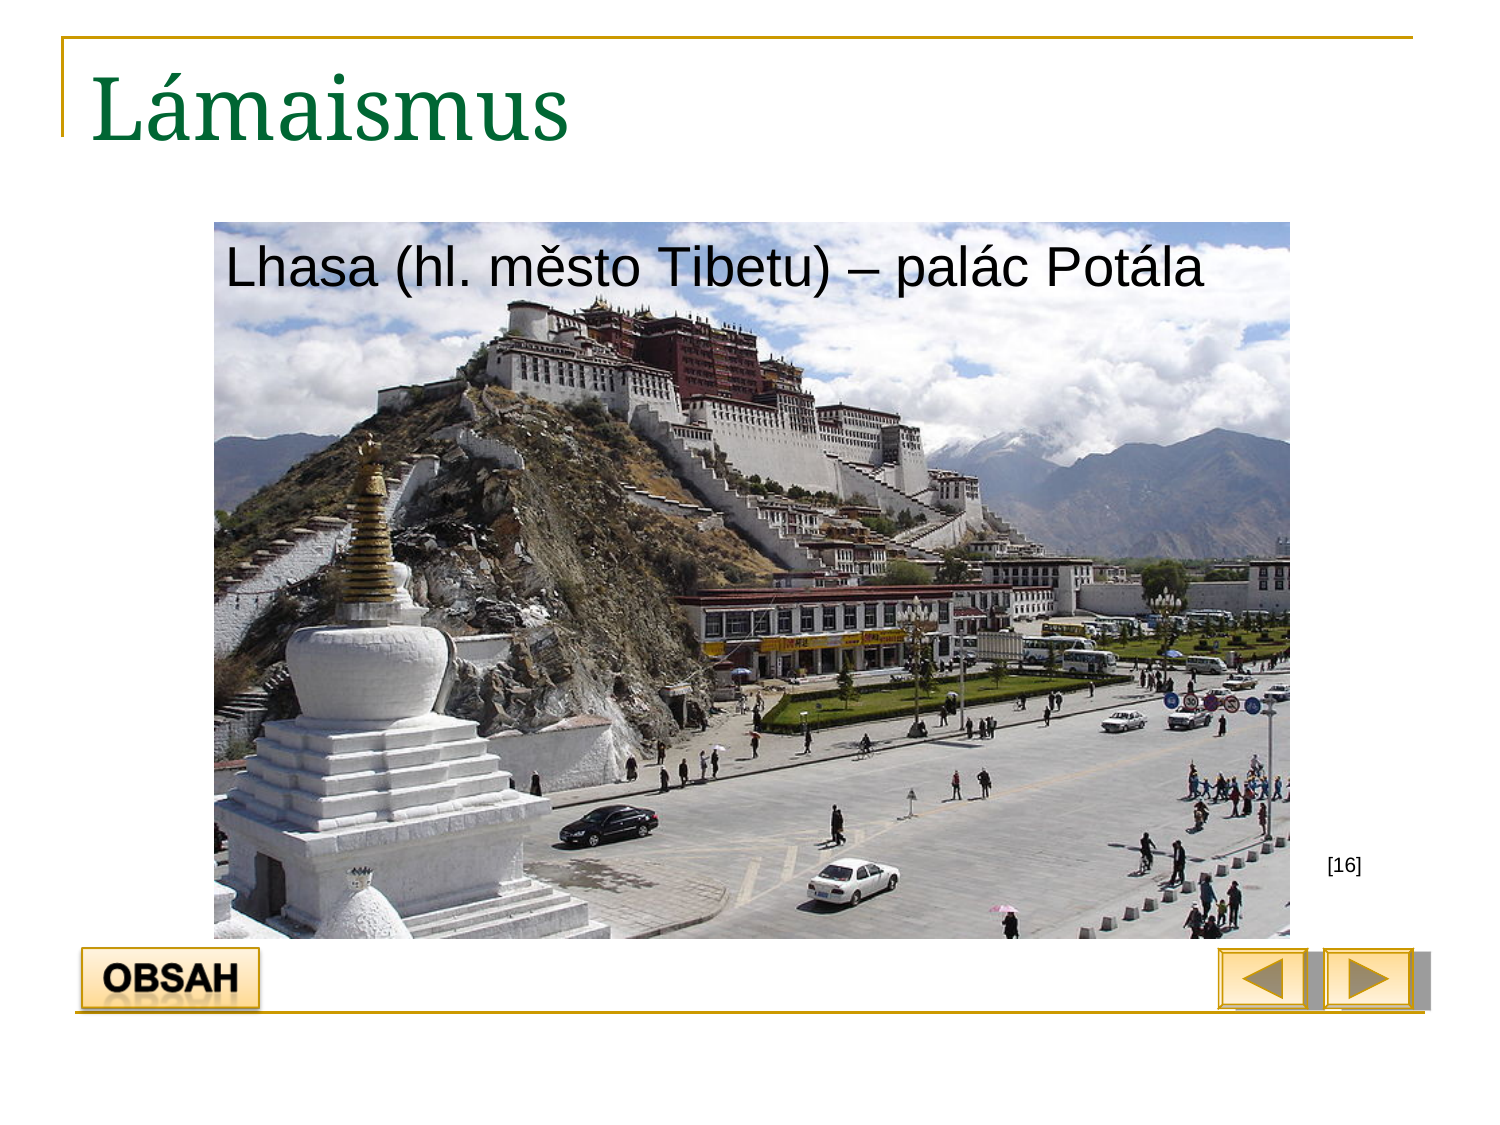

# Lámaismus
Lhasa (hl. město Tibetu) – palác Potála
[16]